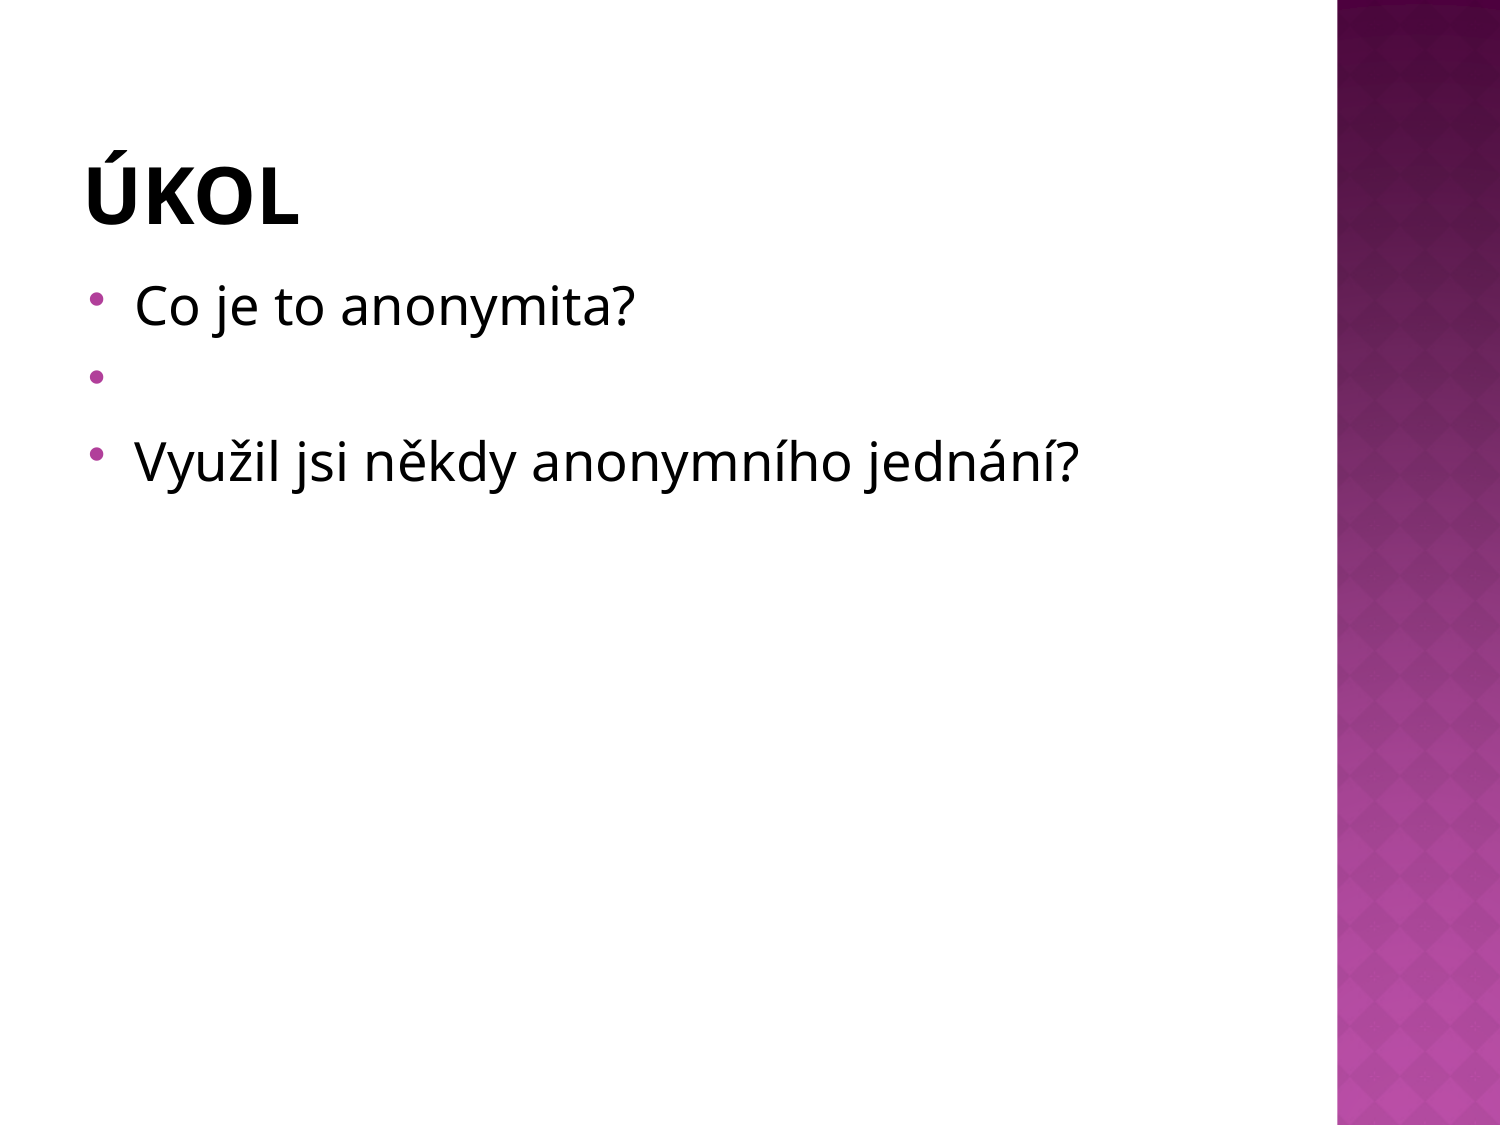

# Úkol
Co je to anonymita?
Využil jsi někdy anonymního jednání?